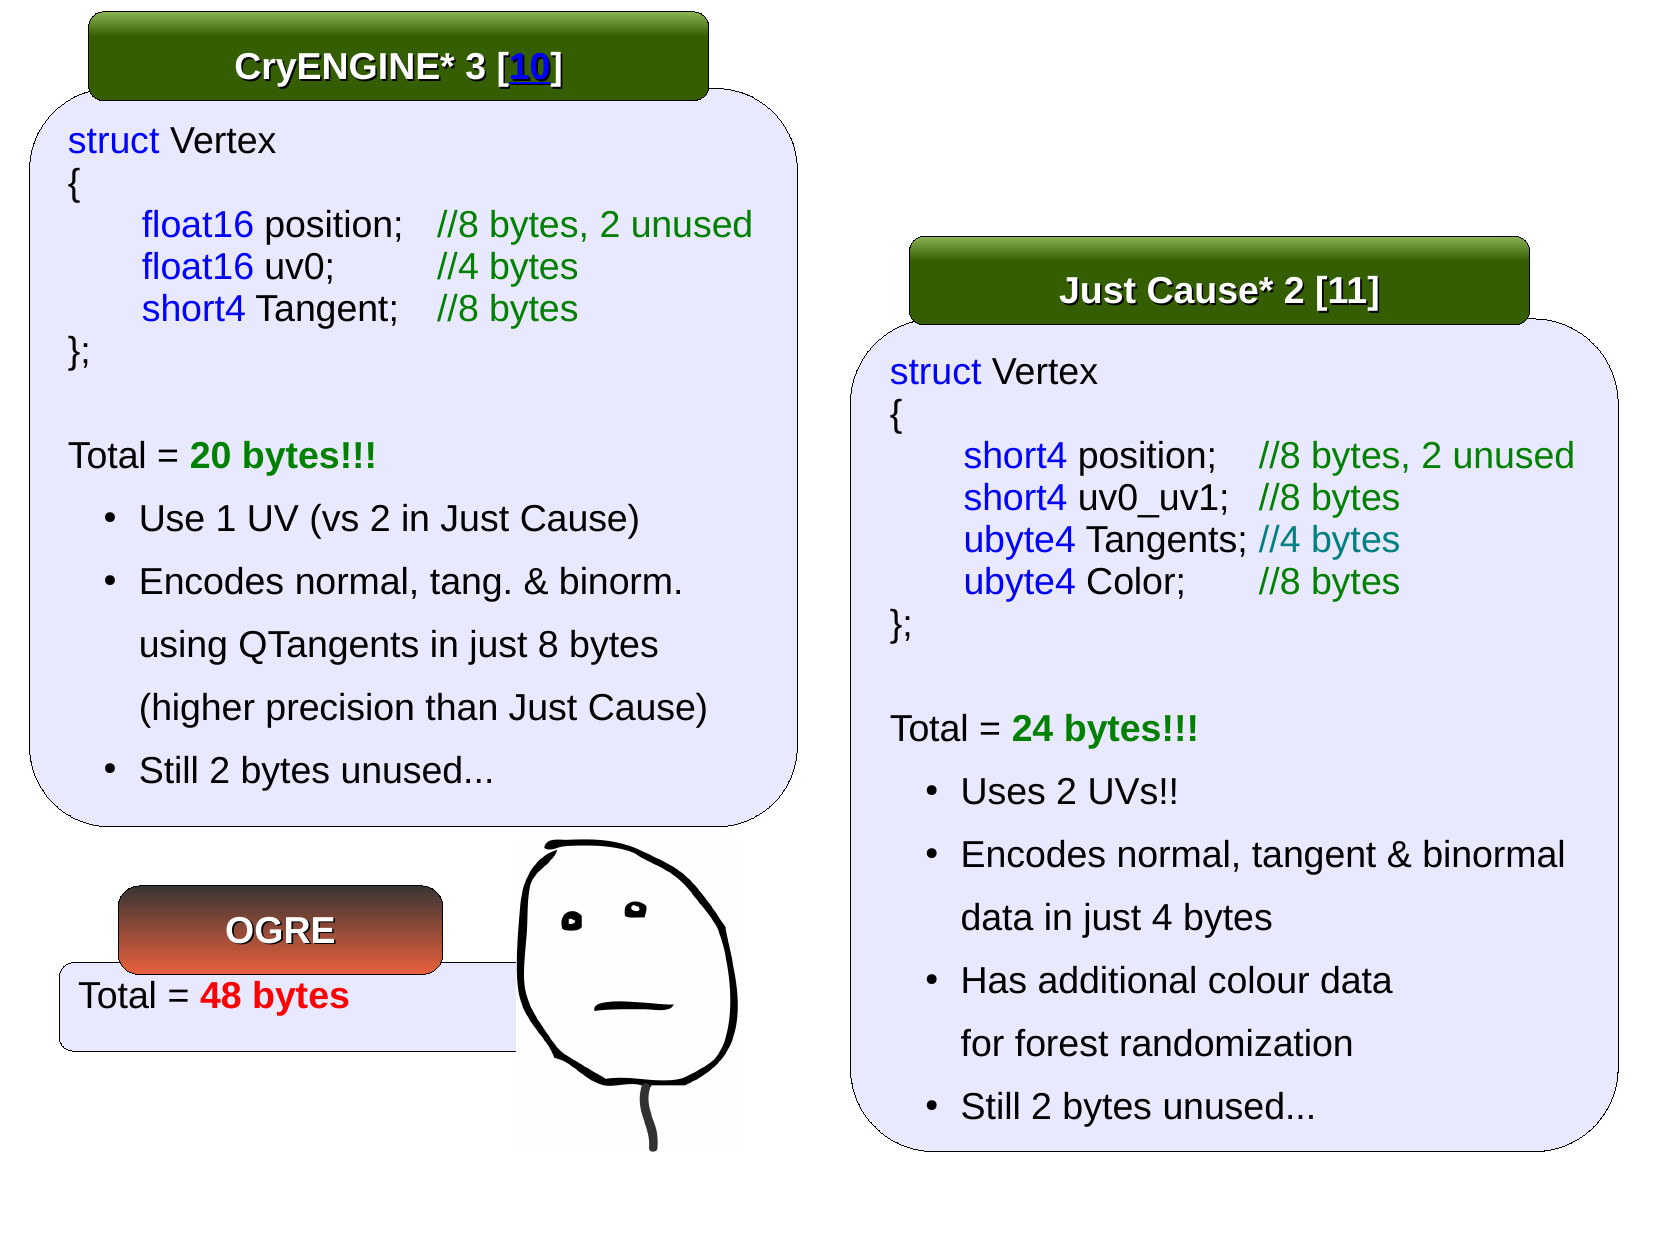

CryENGINE* 3 [10]
struct Vertex
{
	float16 position;	//8 bytes, 2 unused
	float16 uv0;		//4 bytes
	short4 Tangent;	//8 bytes
};
Total = 20 bytes!!!
Use 1 UV (vs 2 in Just Cause)
Encodes normal, tang. & binorm.
using QTangents in just 8 bytes
(higher precision than Just Cause)
Still 2 bytes unused...
Just Cause* 2 [11]
struct Vertex
{
	short4 position;	//8 bytes, 2 unused
	short4 uv0_uv1;	//8 bytes
	ubyte4 Tangents;	//4 bytes
	ubyte4 Color;	//8 bytes
};
Total = 24 bytes!!!
Uses 2 UVs!!
Encodes normal, tangent & binormal
data in just 4 bytes
Has additional colour data
for forest randomization
Still 2 bytes unused...
OGRE
Total = 48 bytes